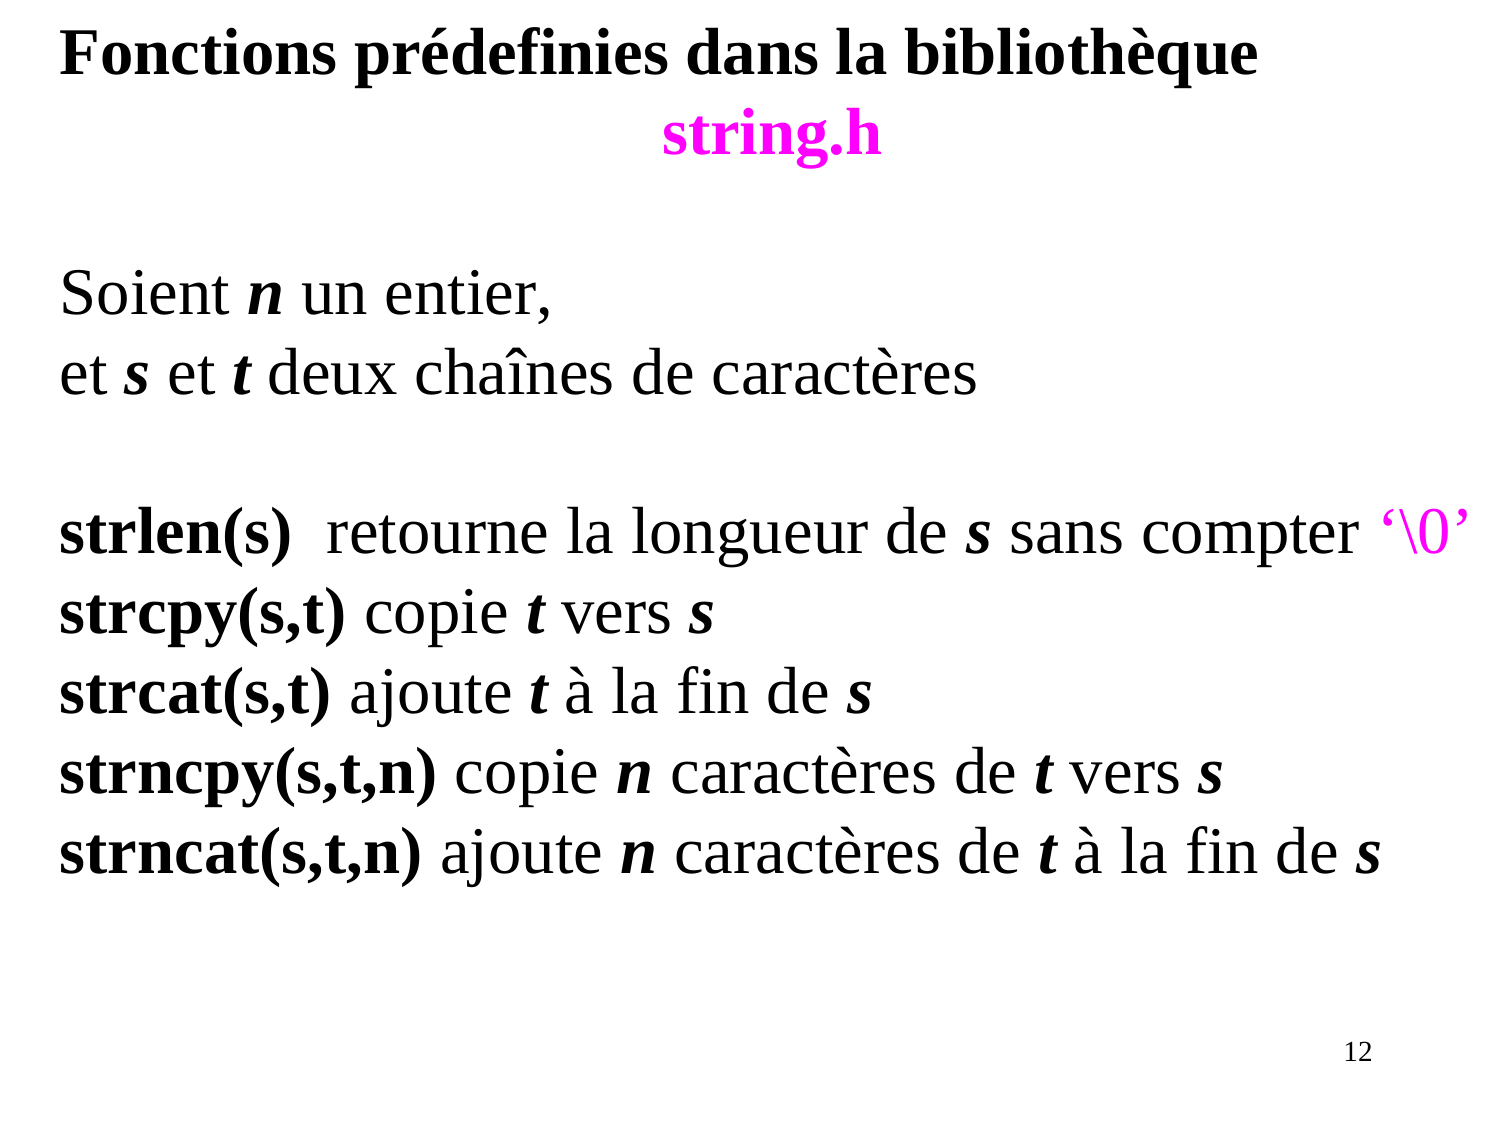

Fonctions prédefinies dans la bibliothèque
string.h
Soient n un entier,
et s et t deux chaînes de caractères
strlen(s) retourne la longueur de s sans compter ‘\0’
strcpy(s,t) copie t vers s
strcat(s,t) ajoute t à la fin de s
strncpy(s,t,n) copie n caractères de t vers s
strncat(s,t,n) ajoute n caractères de t à la fin de s
12